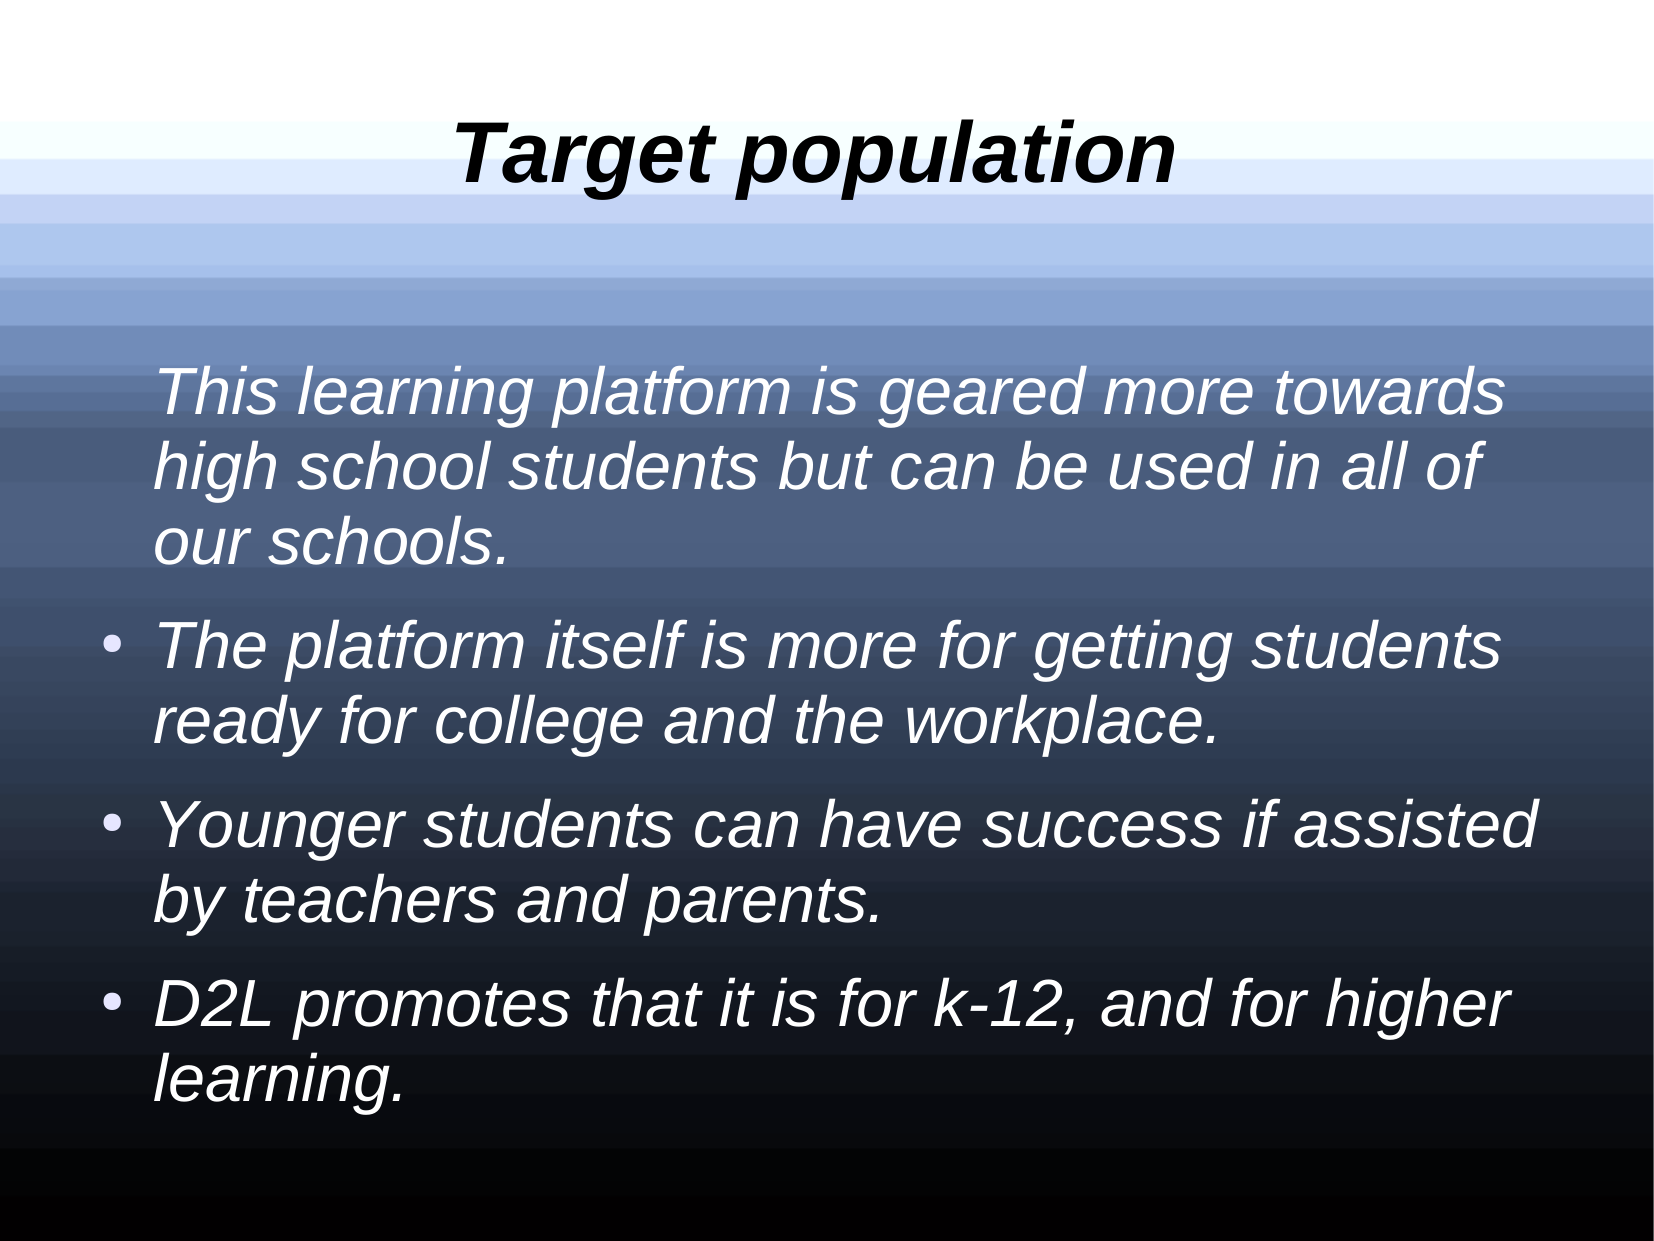

# Target population
This learning platform is geared more towards high school students but can be used in all of our schools.
The platform itself is more for getting students ready for college and the workplace.
Younger students can have success if assisted by teachers and parents.
D2L promotes that it is for k-12, and for higher learning.